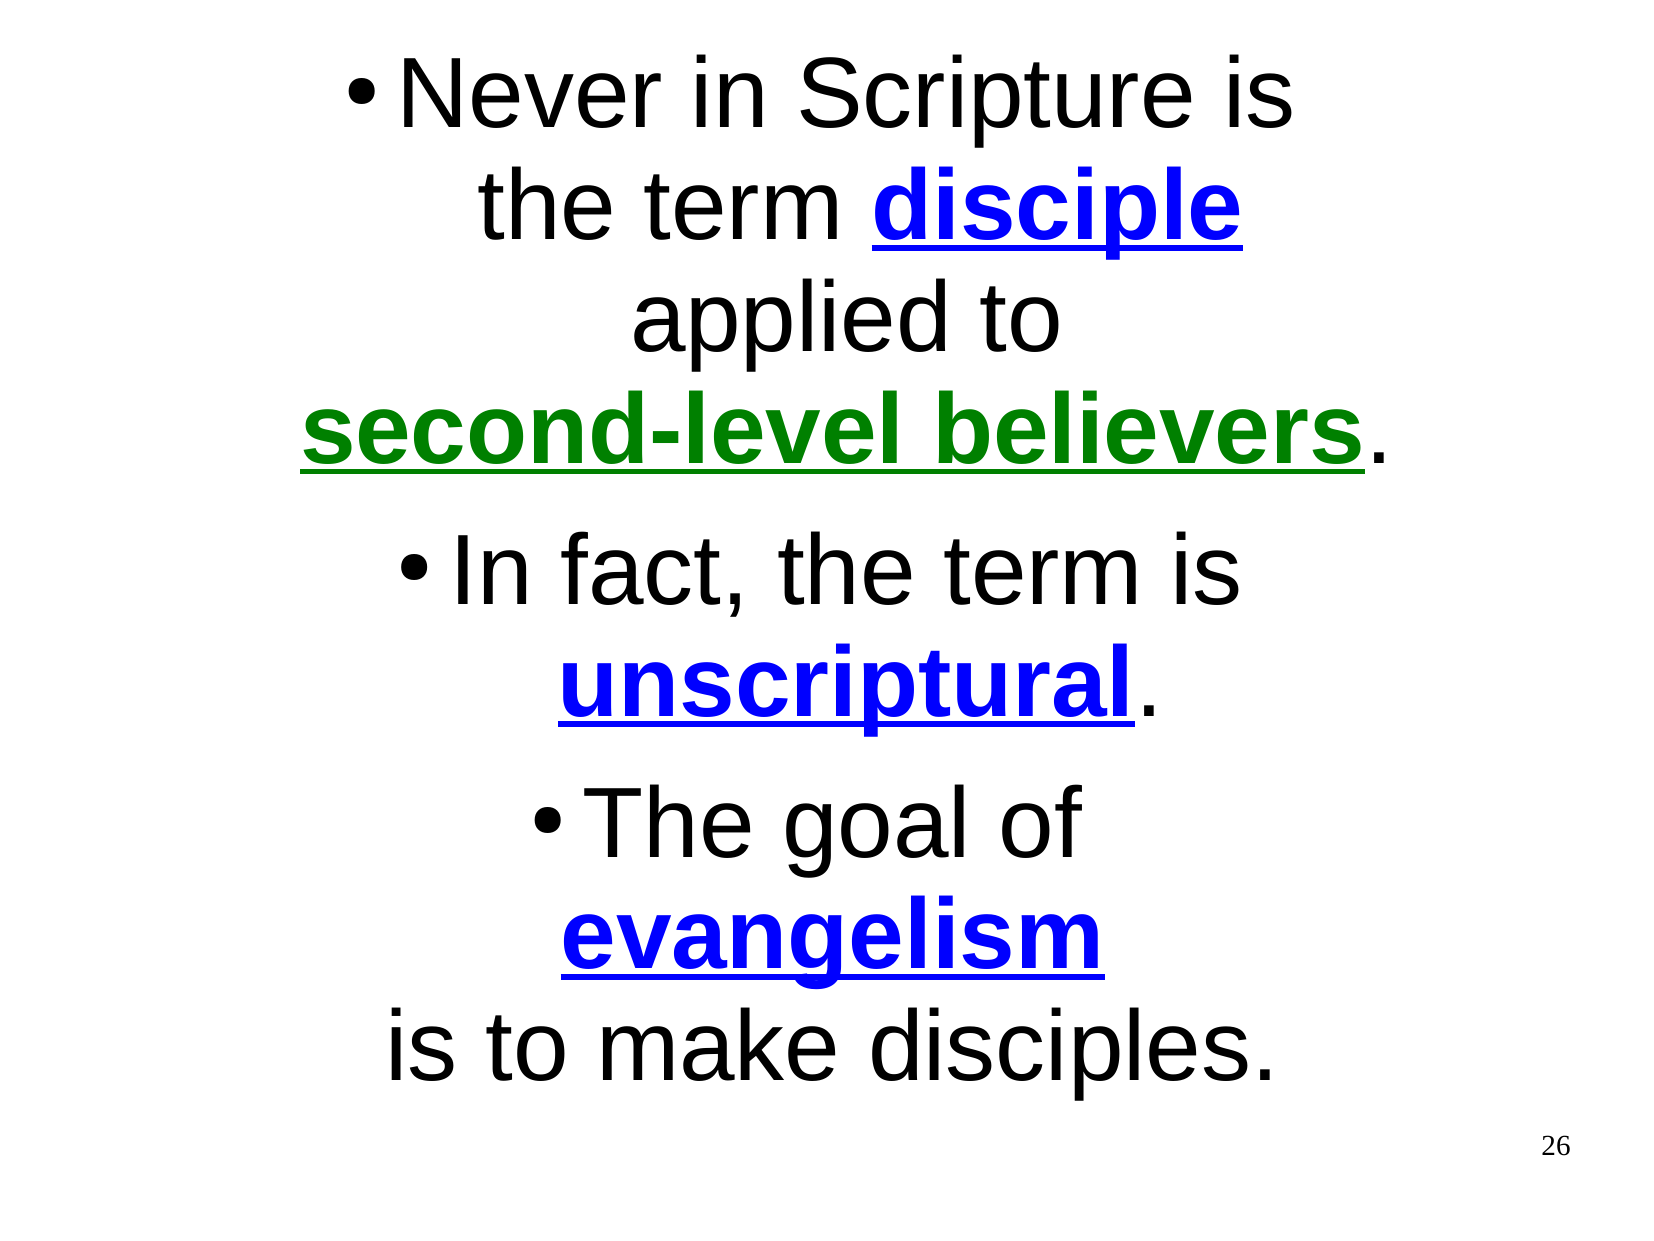

# Never in Scripture is the term disciple applied to second-level believers.
In fact, the term is
unscriptural.
The goal of
evangelism
is to make disciples.
26